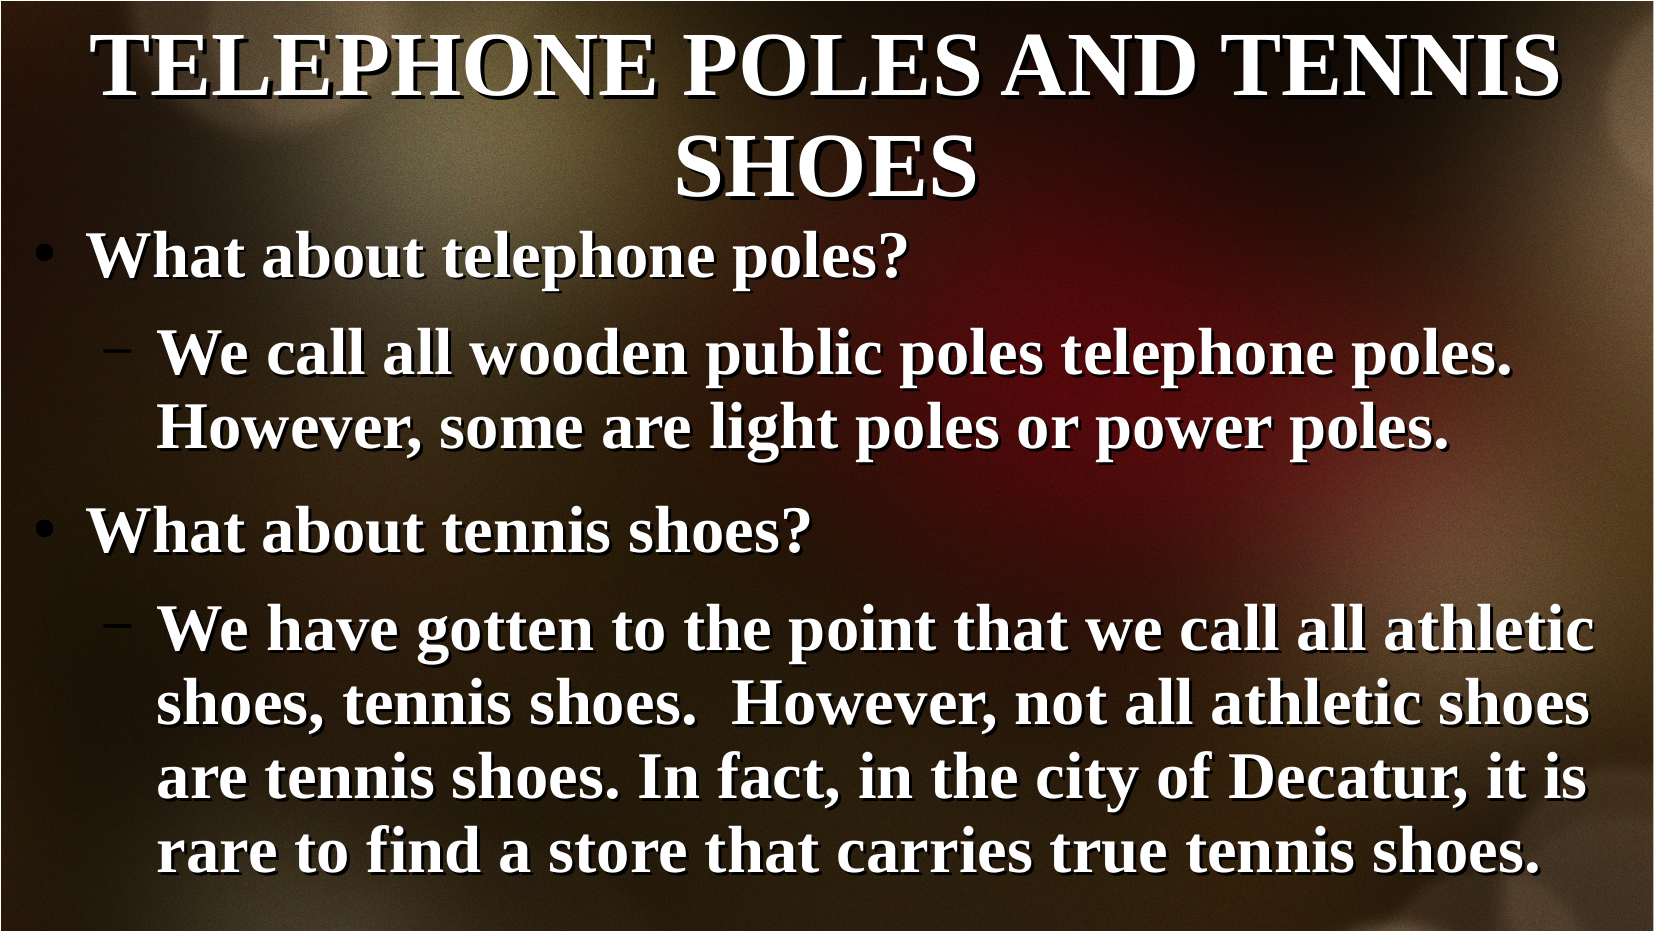

# TELEPHONE POLES AND TENNIS SHOES
What about telephone poles?
We call all wooden public poles telephone poles. However, some are light poles or power poles.
What about tennis shoes?
We have gotten to the point that we call all athletic shoes, tennis shoes. However, not all athletic shoes are tennis shoes. In fact, in the city of Decatur, it is rare to find a store that carries true tennis shoes.